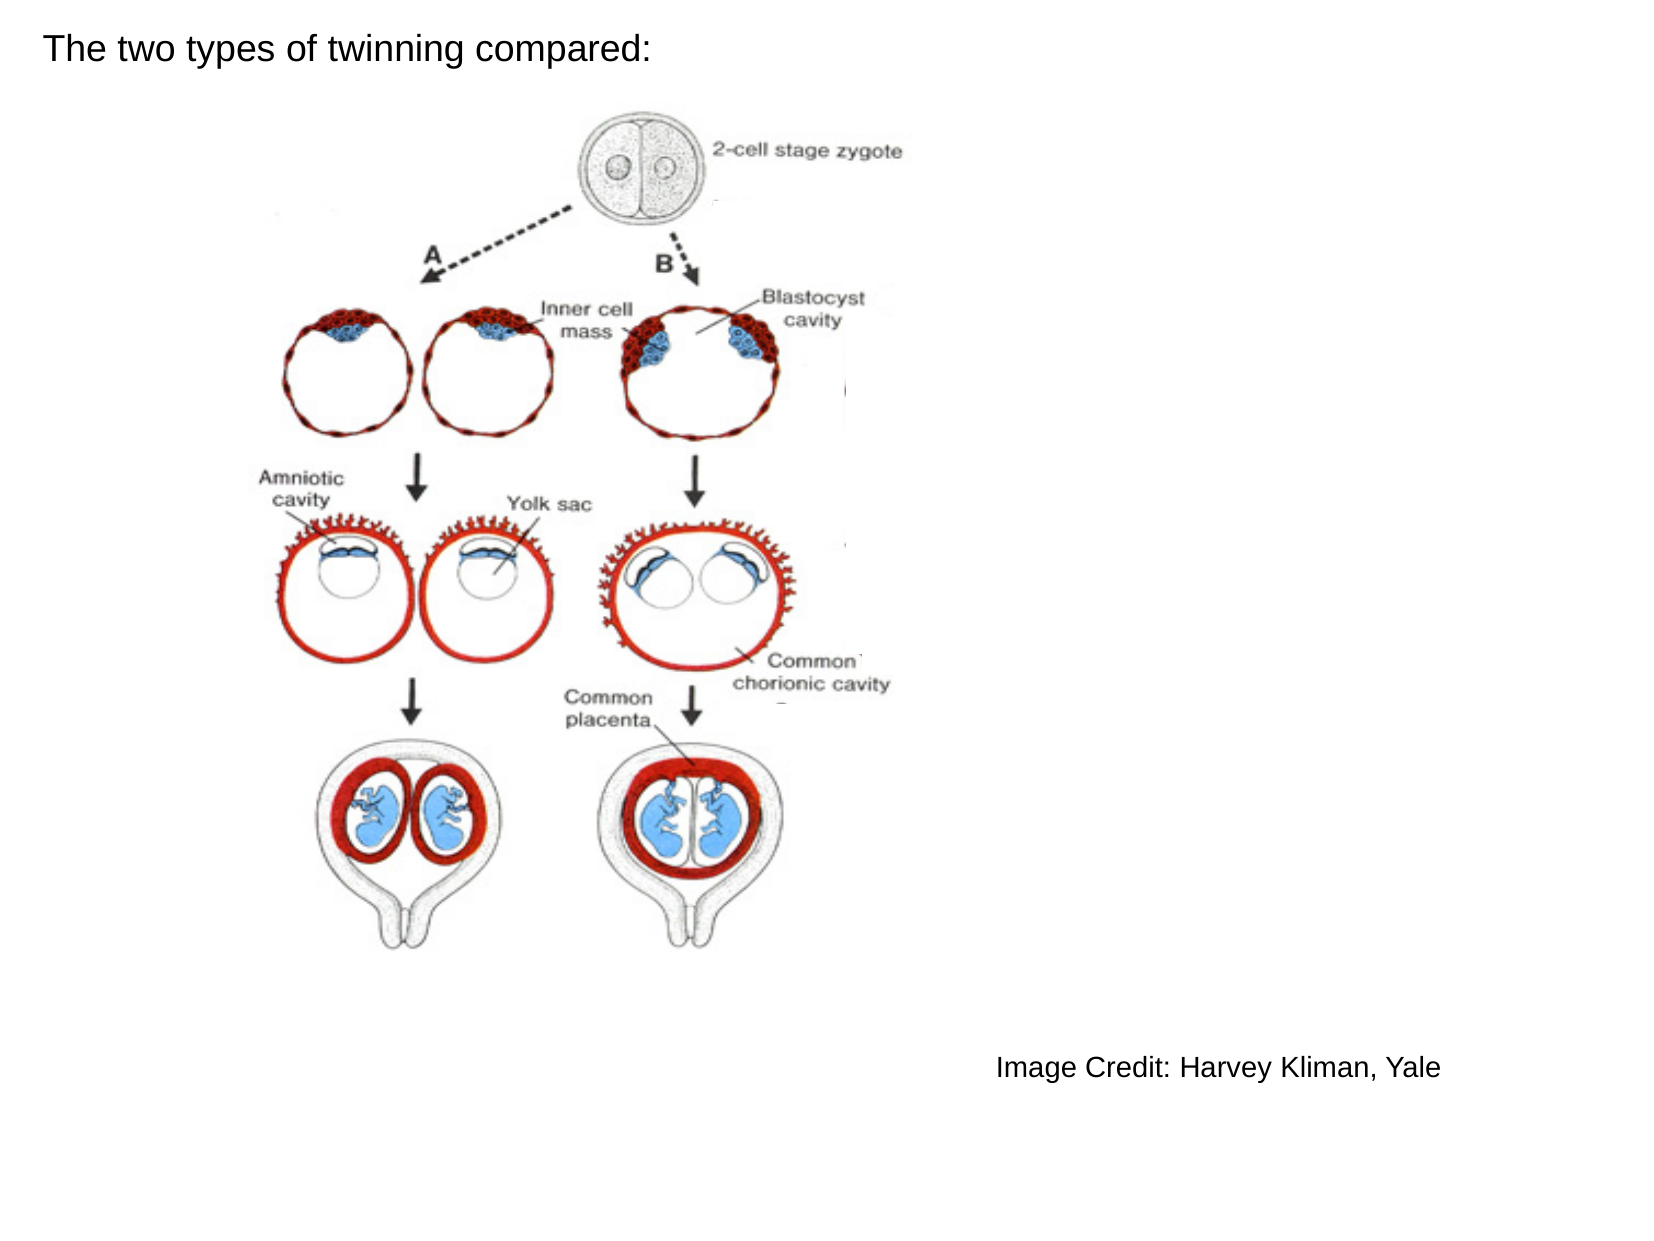

The two types of twinning compared:
Image Credit: Harvey Kliman, Yale